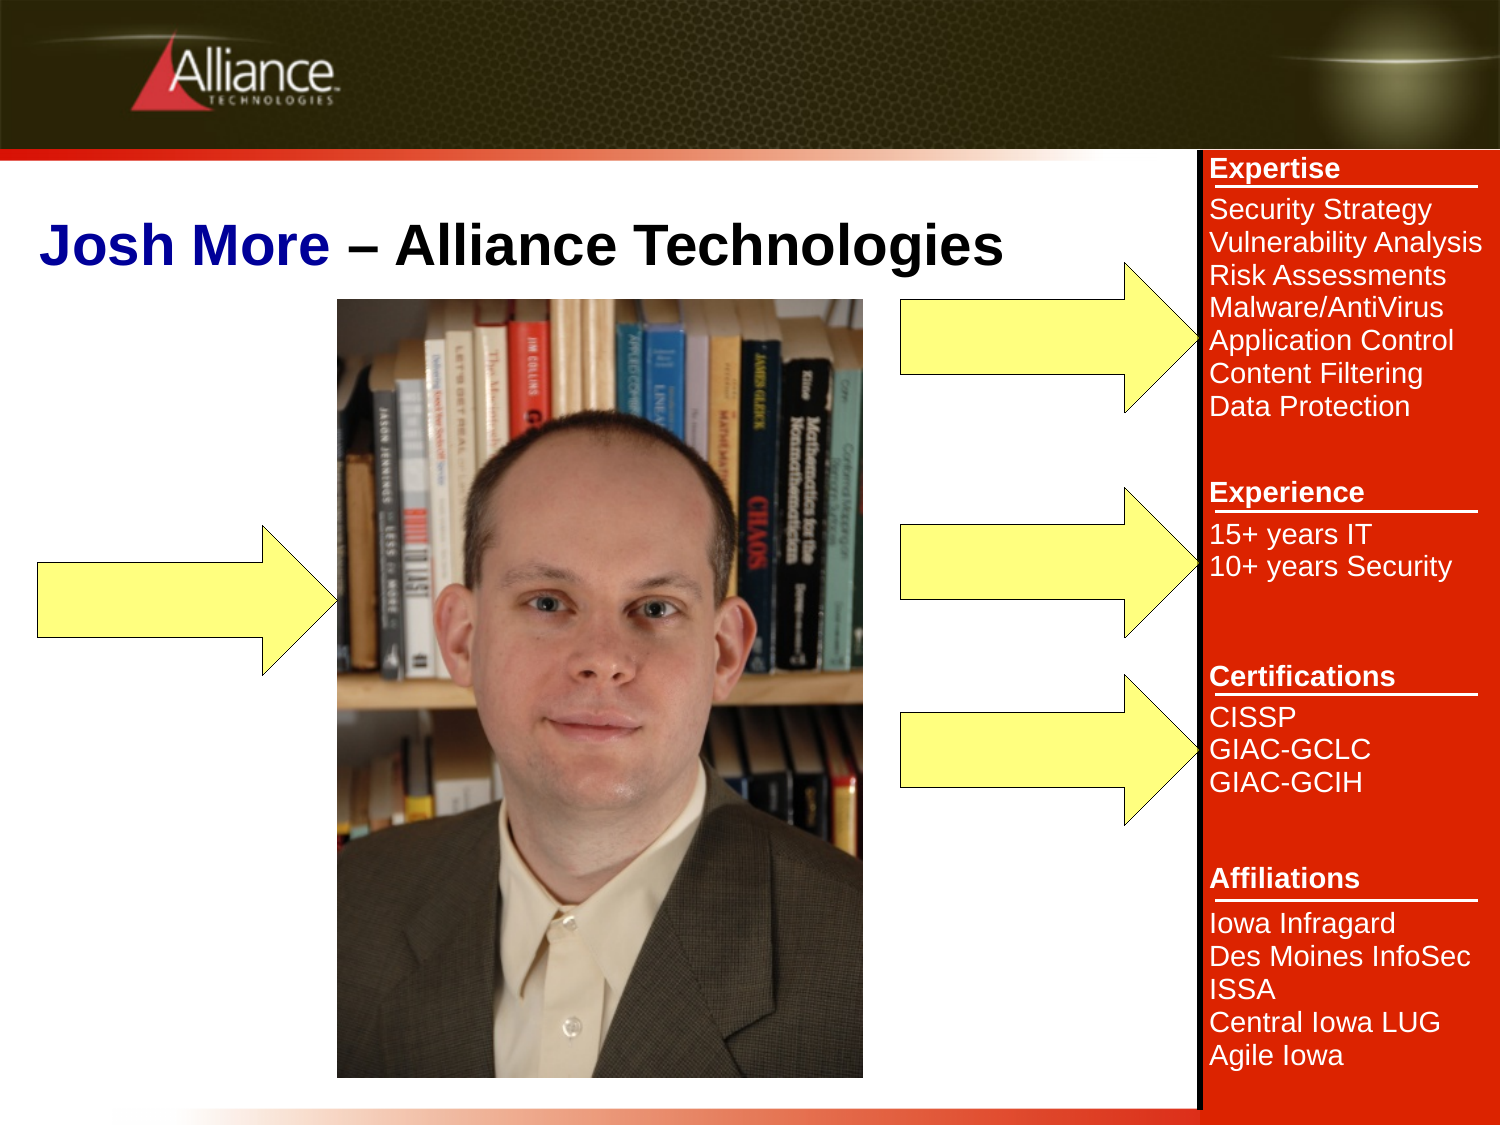

Expertise
Security Strategy
Vulnerability Analysis
Risk Assessments
Malware/AntiVirus
Application Control
Content Filtering
Data Protection
# Josh More – Alliance Technologies
Experience
15+ years IT
10+ years Security
Certifications
CISSP
GIAC-GCLC
GIAC-GCIH
Affiliations
Iowa Infragard
Des Moines InfoSec
ISSA
Central Iowa LUG
Agile Iowa